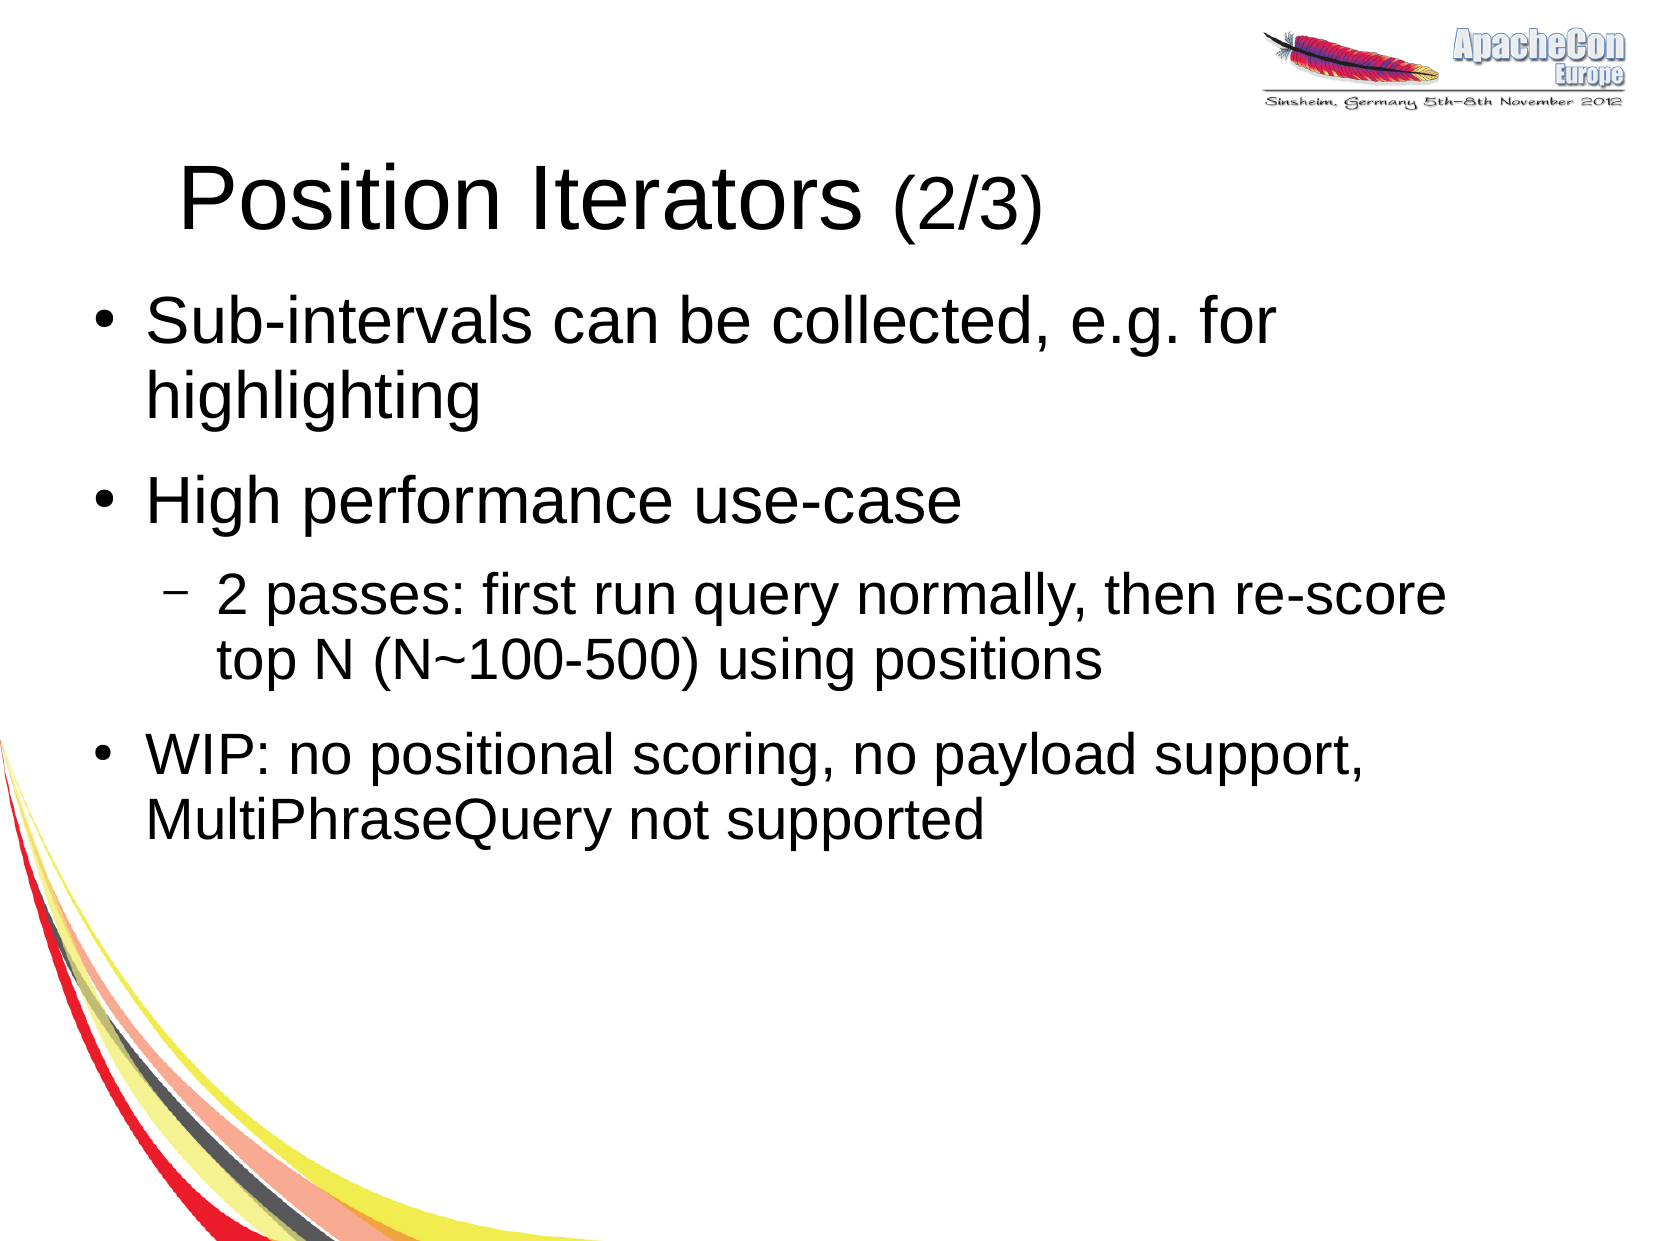

# Position Iterators (2/3)
Sub-intervals can be collected, e.g. for highlighting
High performance use-case
2 passes: first run query normally, then re-score top N (N~100-500) using positions
WIP: no positional scoring, no payload support, MultiPhraseQuery not supported